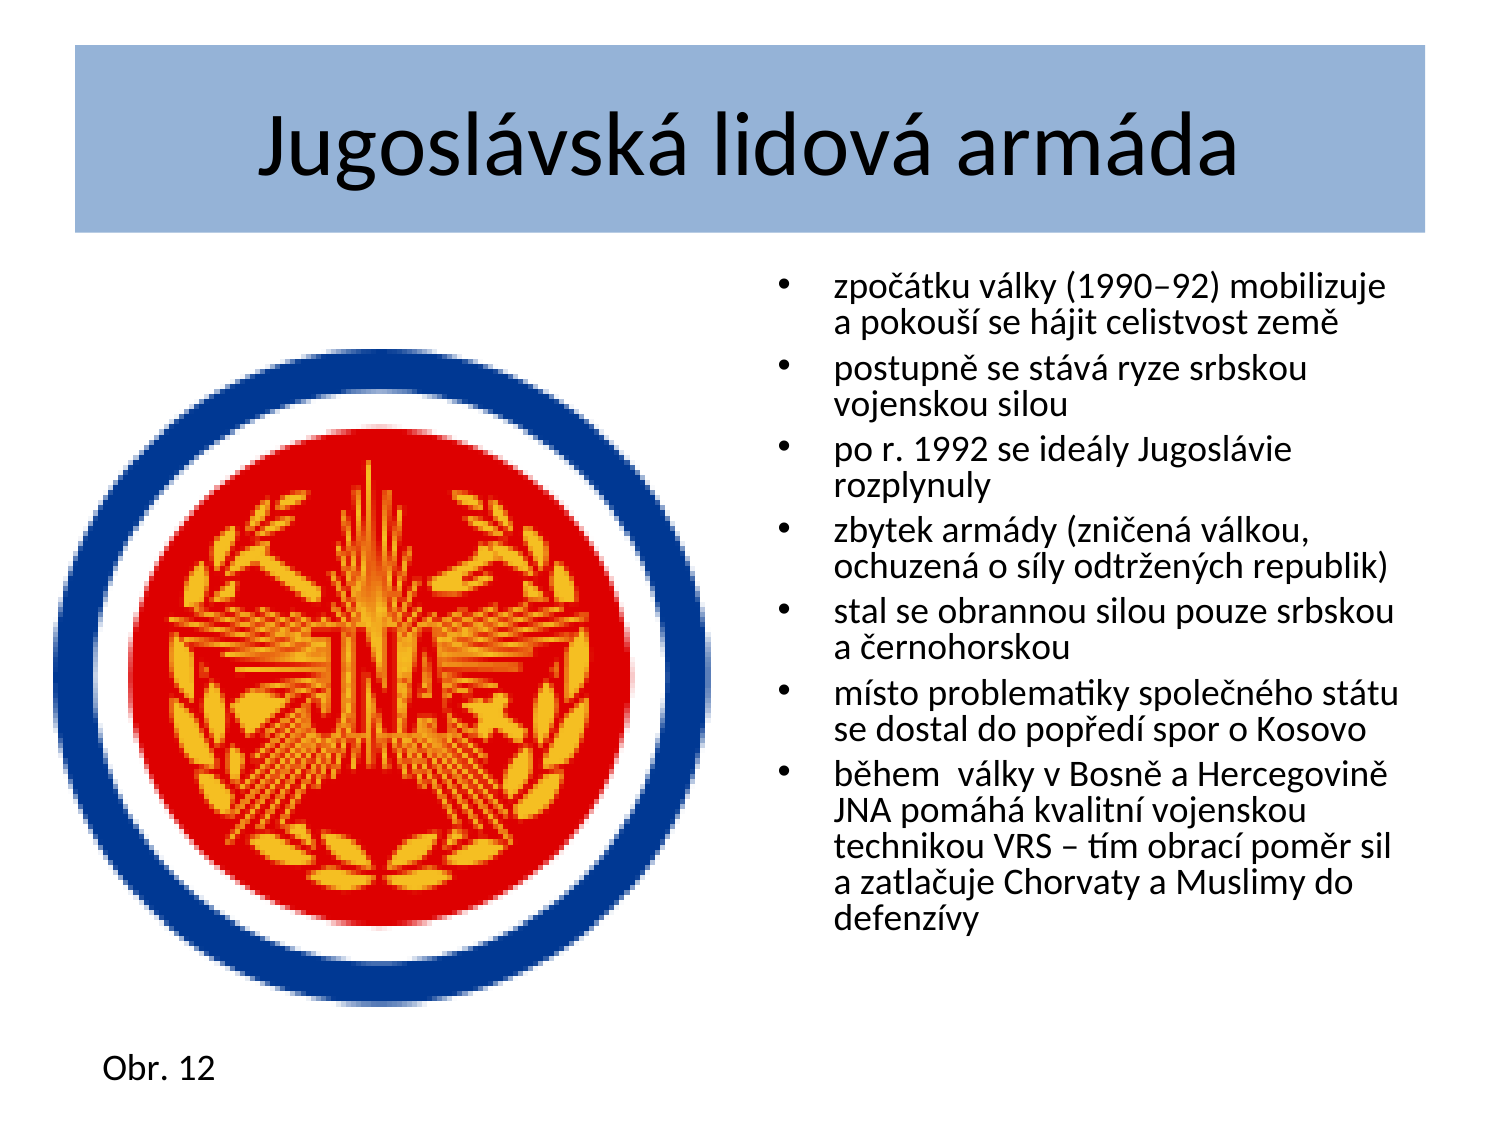

# Jugoslávská lidová armáda
zpočátku války (1990–92) mobilizuje a pokouší se hájit celistvost země
postupně se stává ryze srbskou vojenskou silou
po r. 1992 se ideály Jugoslávie rozplynuly
zbytek armády (zničená válkou, ochuzená o síly odtržených republik)
stal se obrannou silou pouze srbskou a černohorskou
místo problematiky společného státu se dostal do popředí spor o Kosovo
během války v Bosně a Hercegovině JNA pomáhá kvalitní vojenskou technikou VRS – tím obrací poměr sil a zatlačuje Chorvaty a Muslimy do defenzívy
Obr. 12